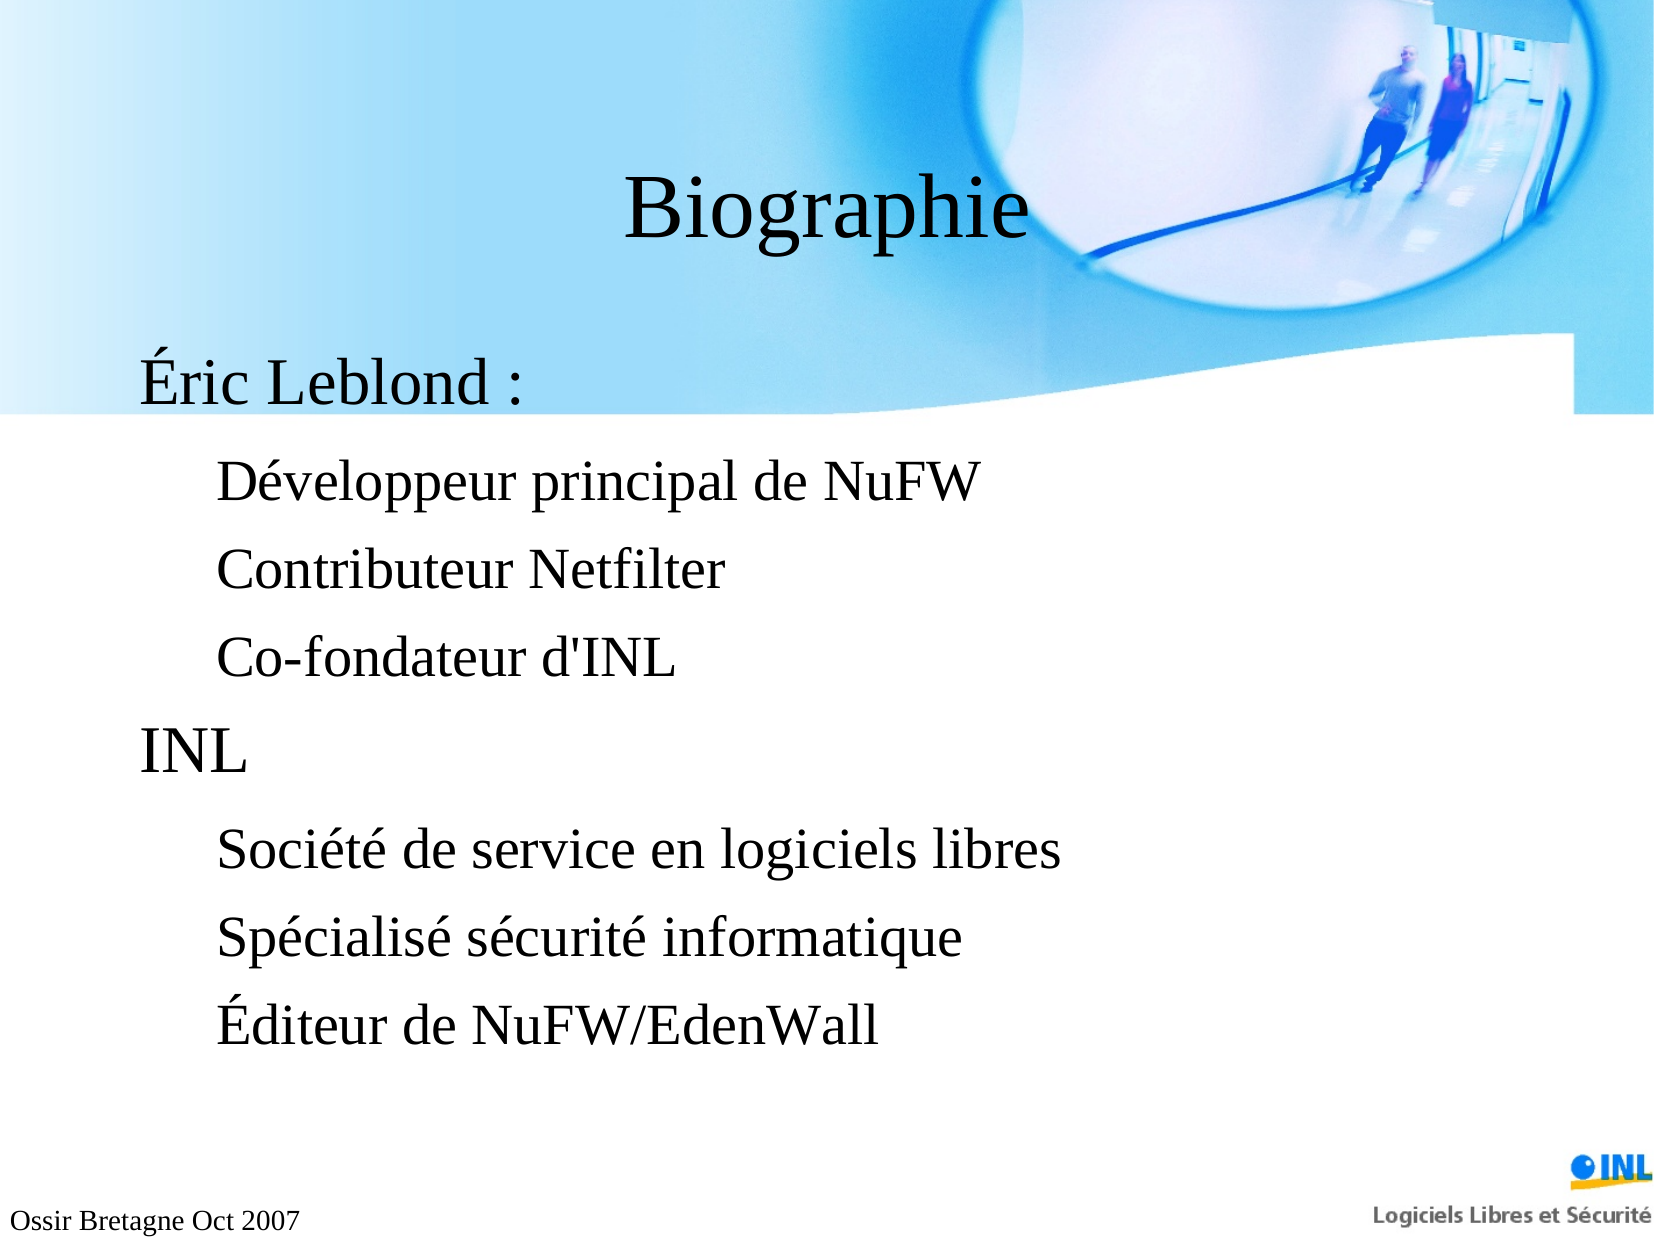

# Biographie
Éric Leblond :
Développeur principal de NuFW
Contributeur Netfilter
Co-fondateur d'INL
INL
Société de service en logiciels libres
Spécialisé sécurité informatique
Éditeur de NuFW/EdenWall